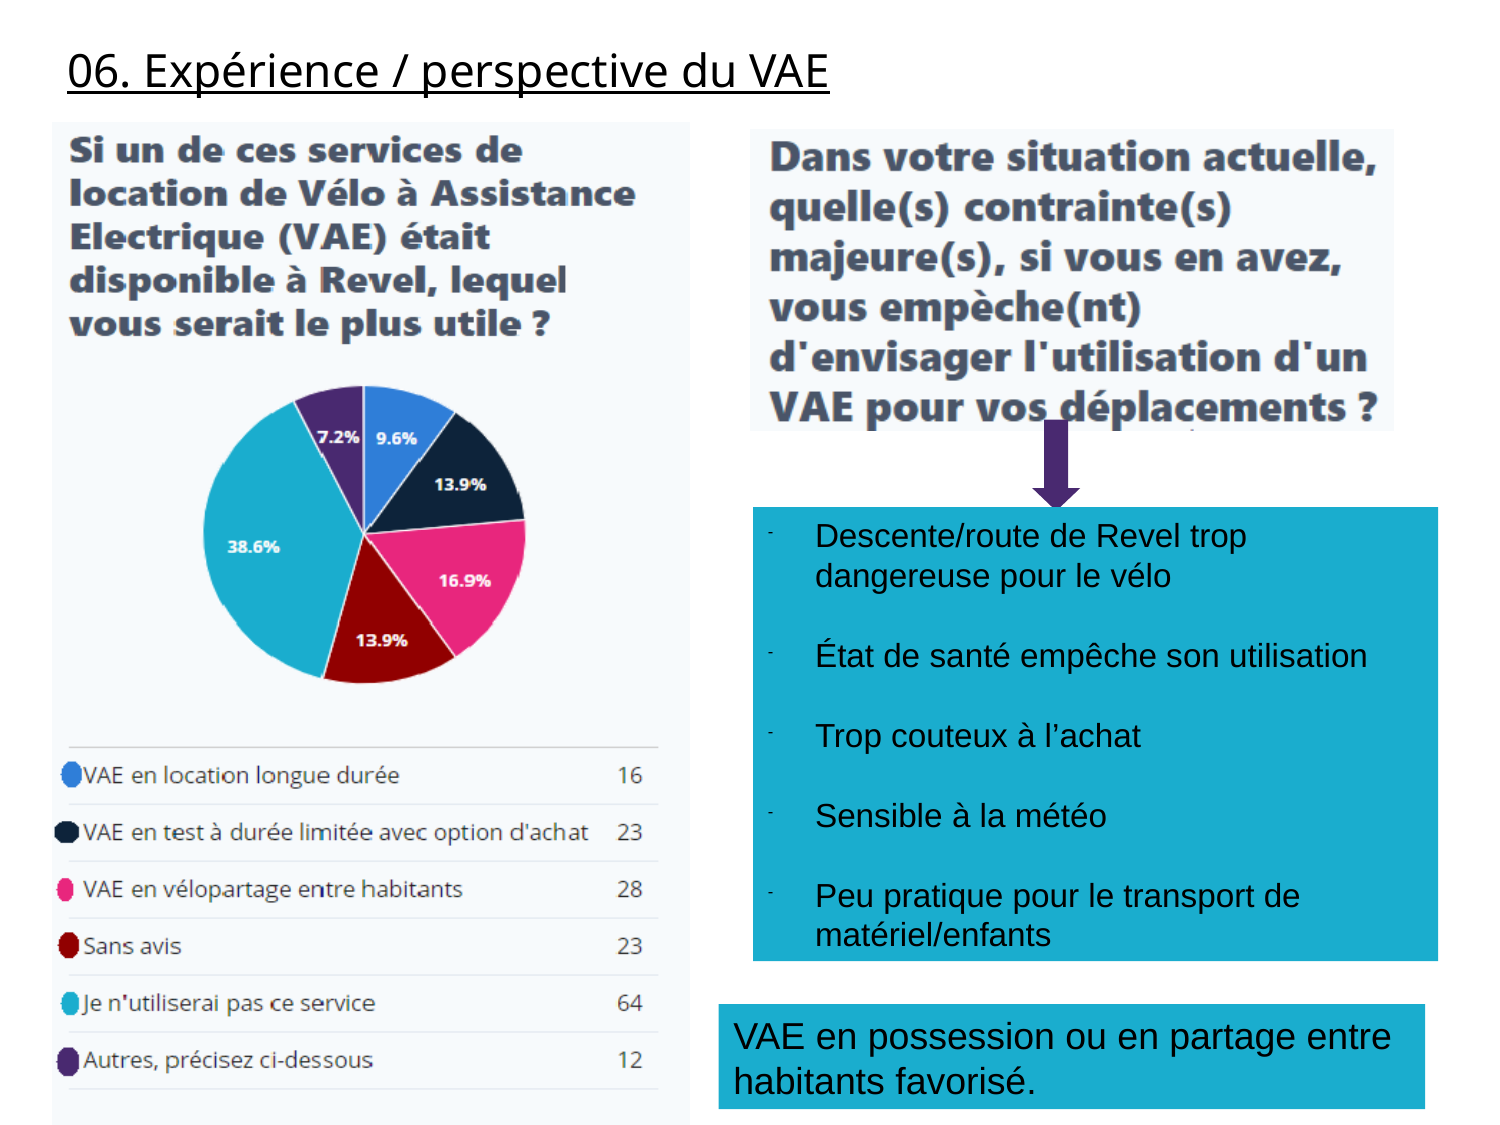

06. Expérience / perspective du VAE
Descente/route de Revel trop dangereuse pour le vélo
État de santé empêche son utilisation
Trop couteux à l’achat
Sensible à la météo
Peu pratique pour le transport de matériel/enfants
VAE en possession ou en partage entre habitants favorisé.